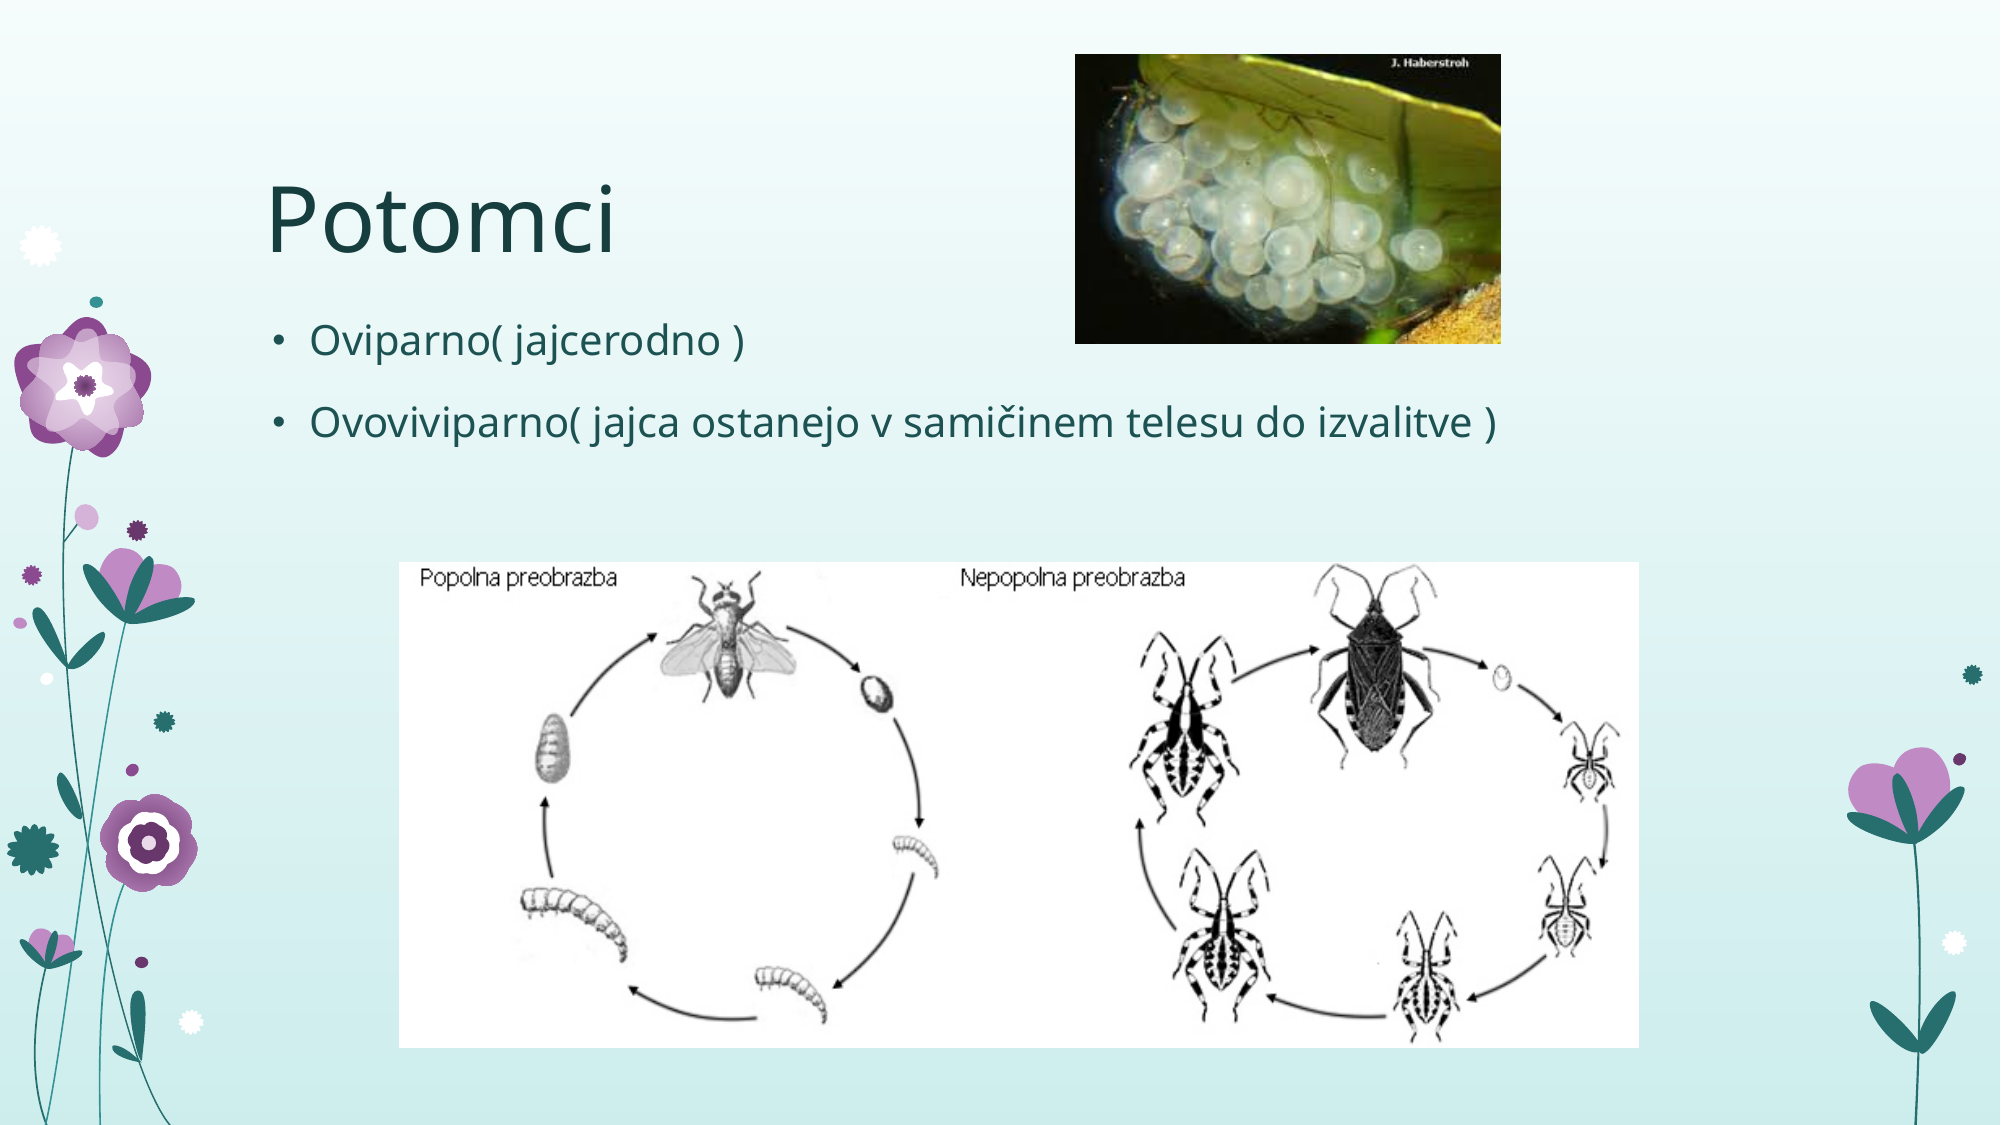

# Potomci
Oviparno( jajcerodno )
Ovoviviparno( jajca ostanejo v samičinem telesu do izvalitve )